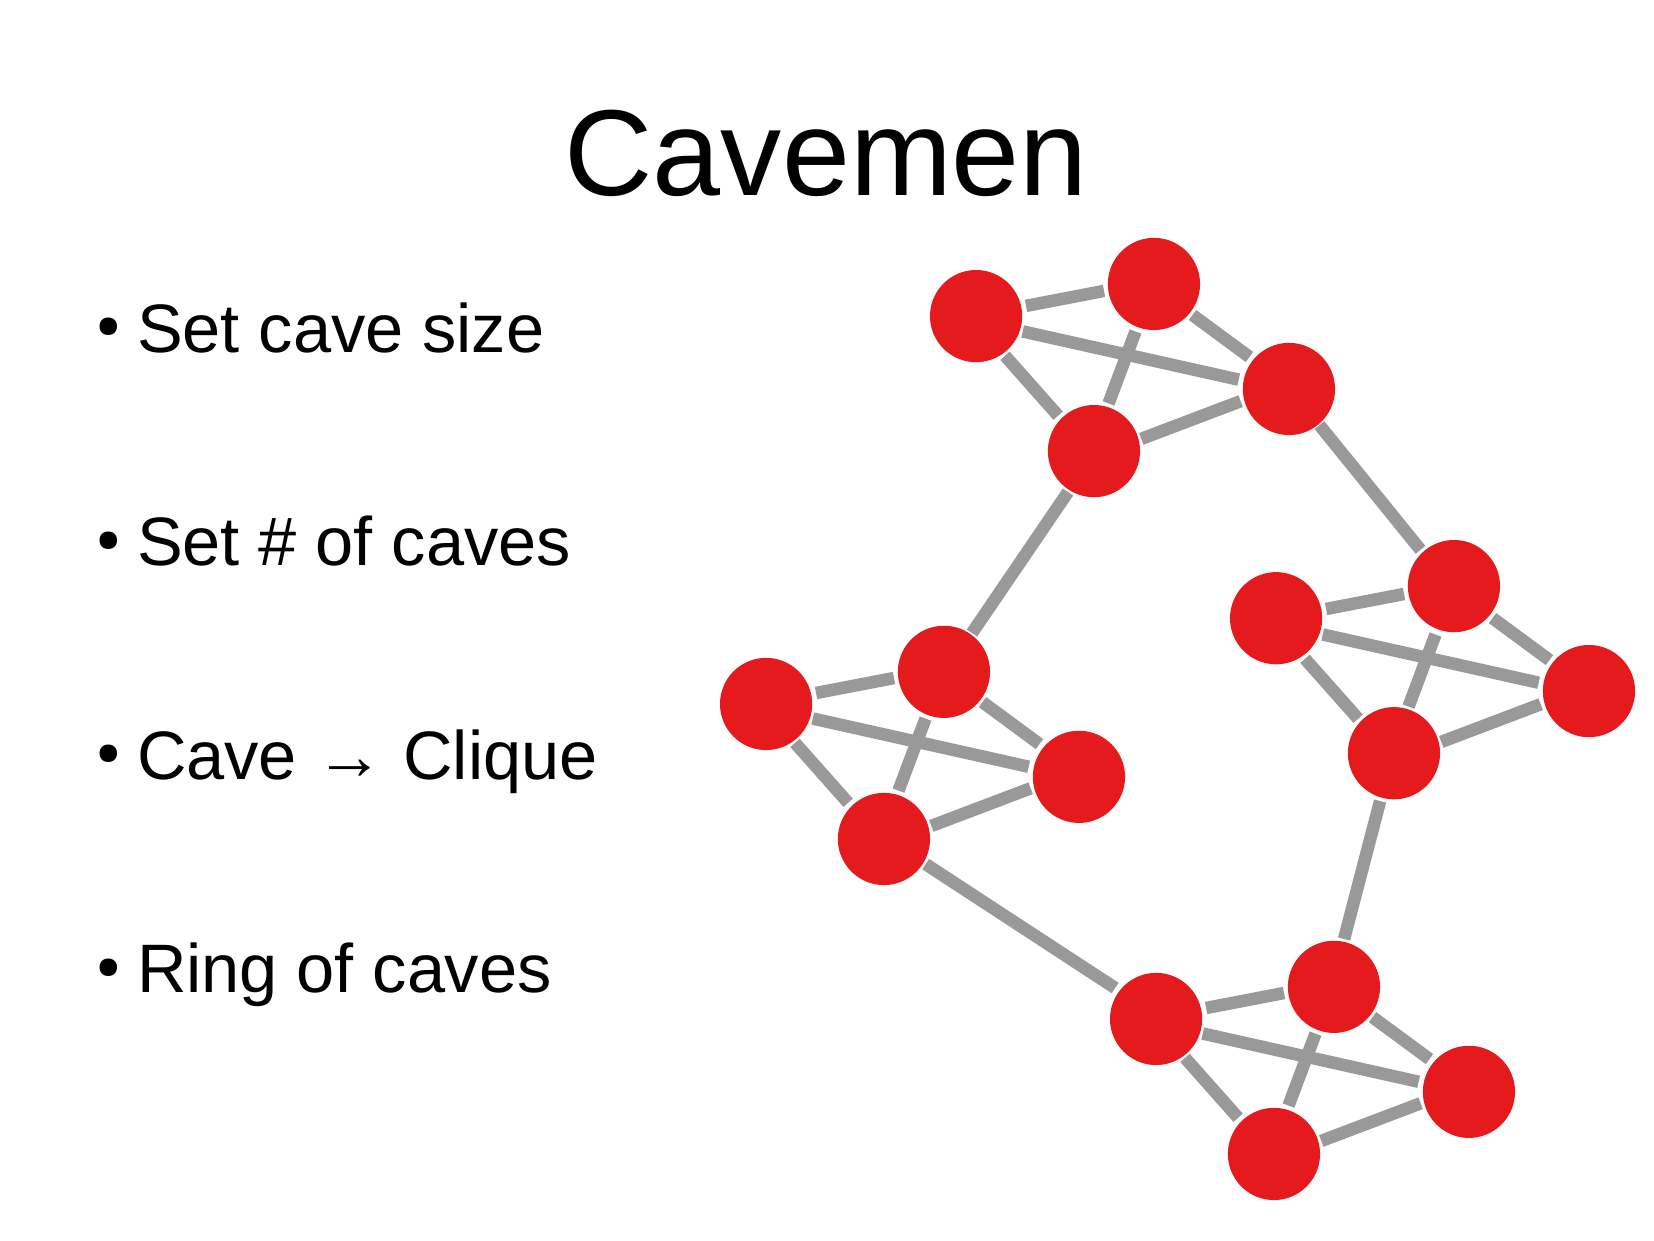

# Cavemen
Set cave size
Set # of caves
Cave → Clique
Ring of caves